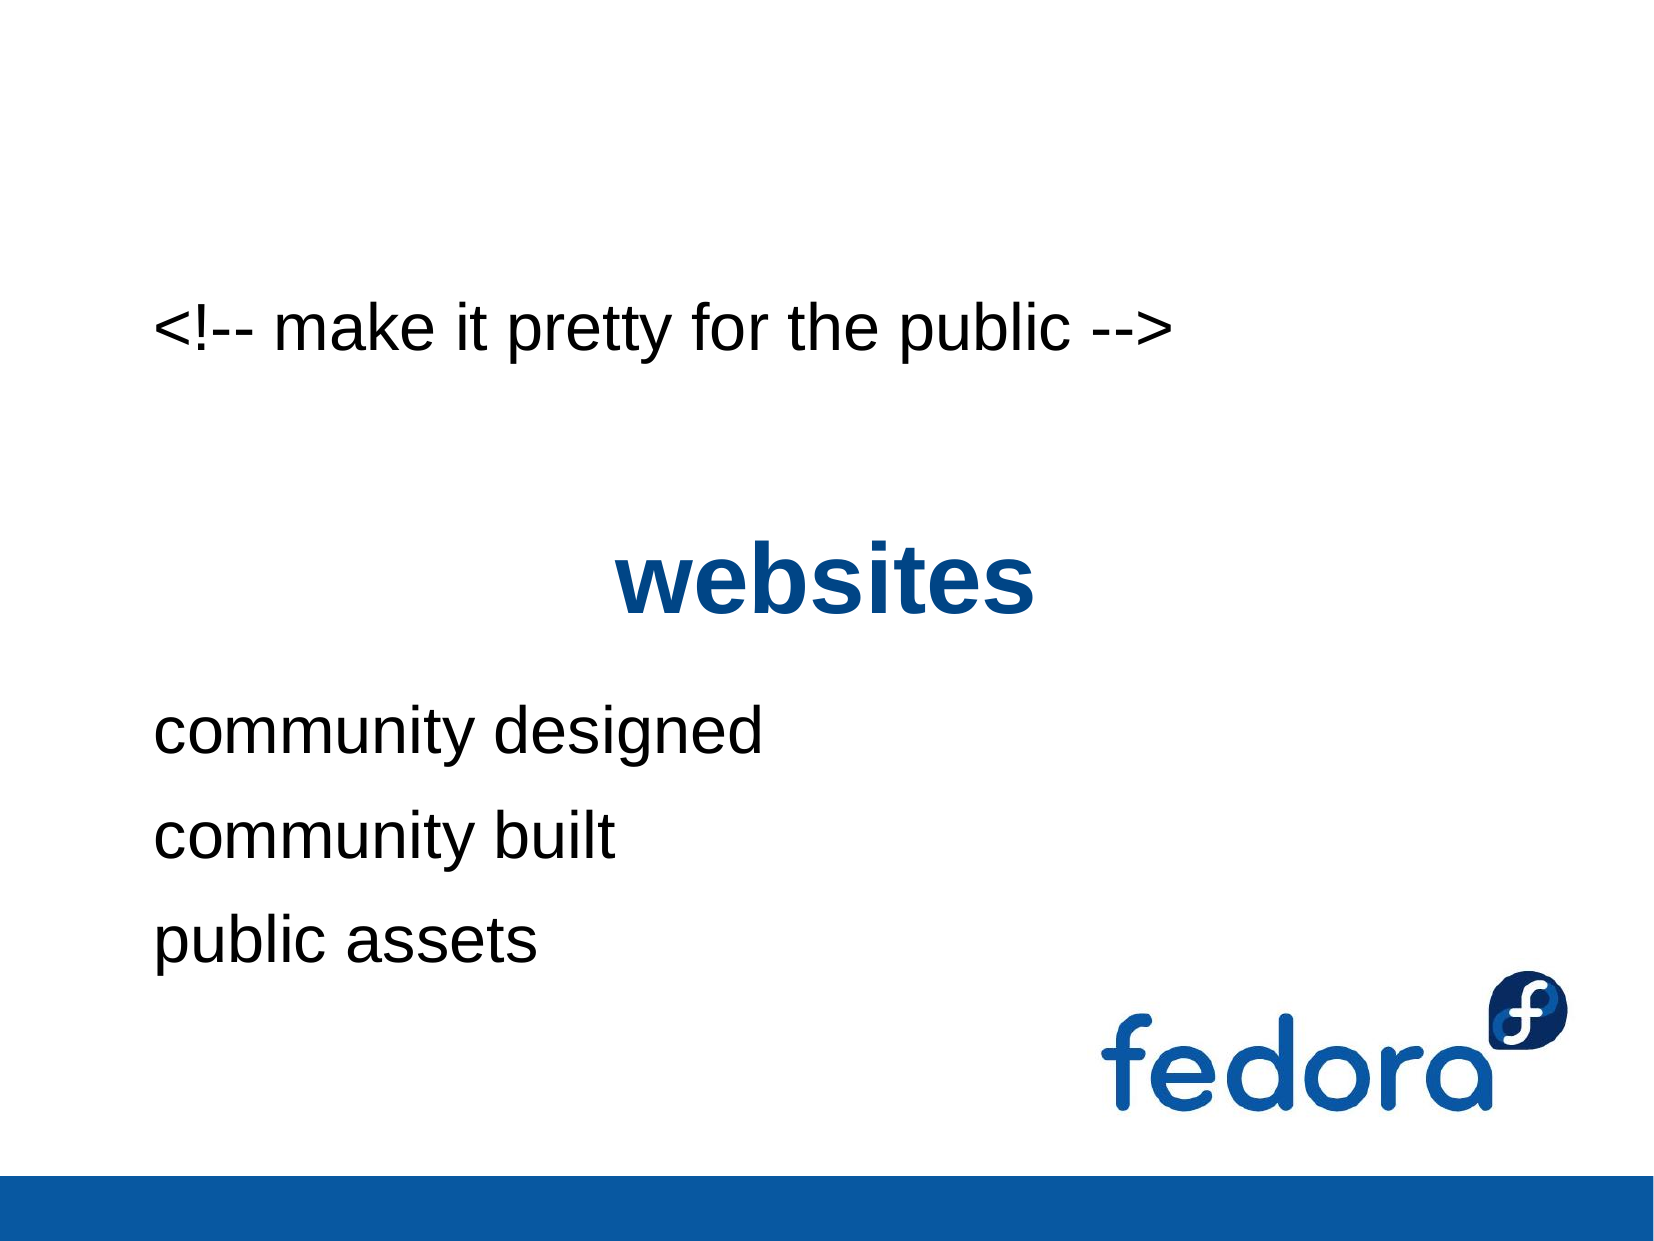

# websites
<!-- make it pretty for the public -->
community designed
community built
public assets